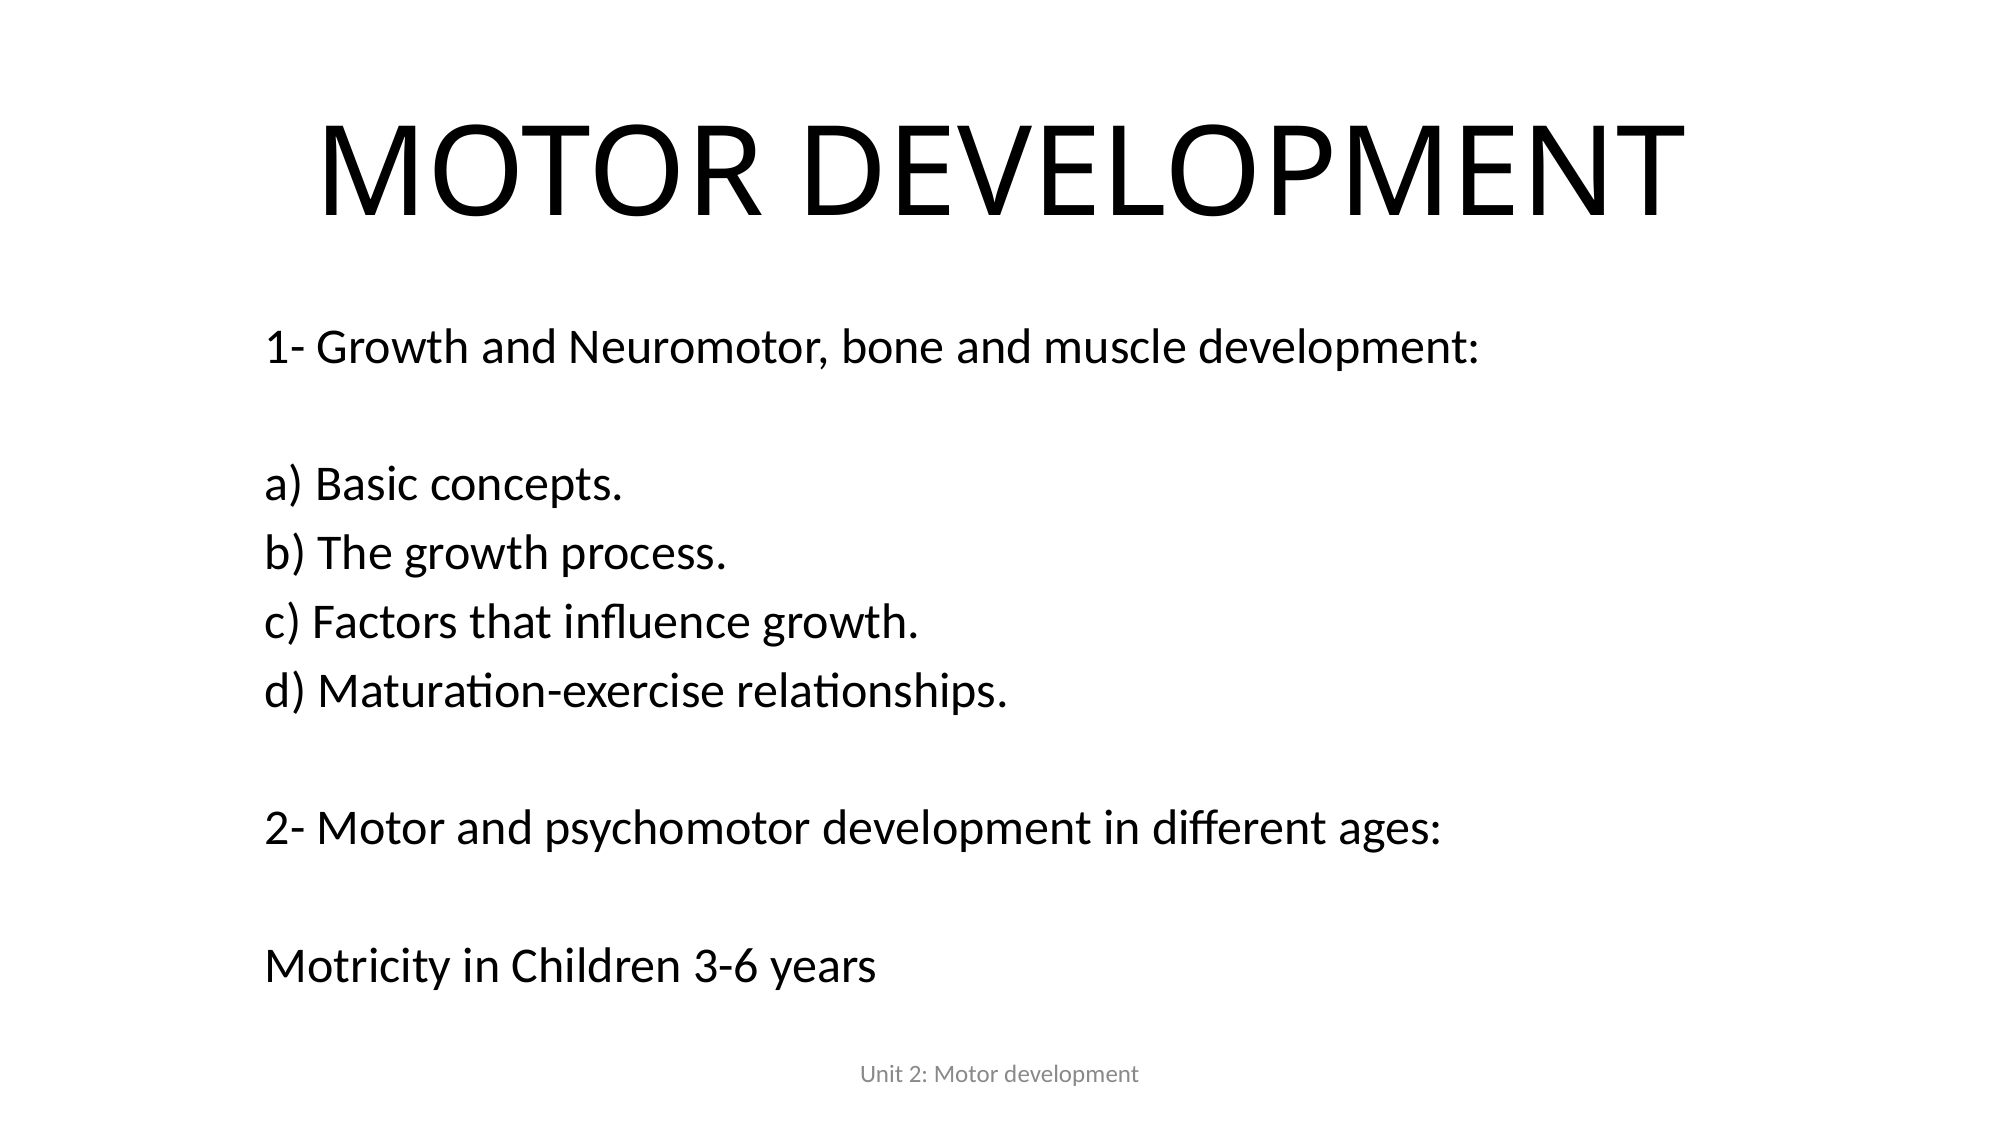

MOTOR DEVELOPMENT
1- Growth and Neuromotor, bone and muscle development:
a) Basic concepts.
b) The growth process.
c) Factors that influence growth.
d) Maturation-exercise relationships.
2- Motor and psychomotor development in different ages:
Motricity in Children 3-6 years
Unit 2: Motor development